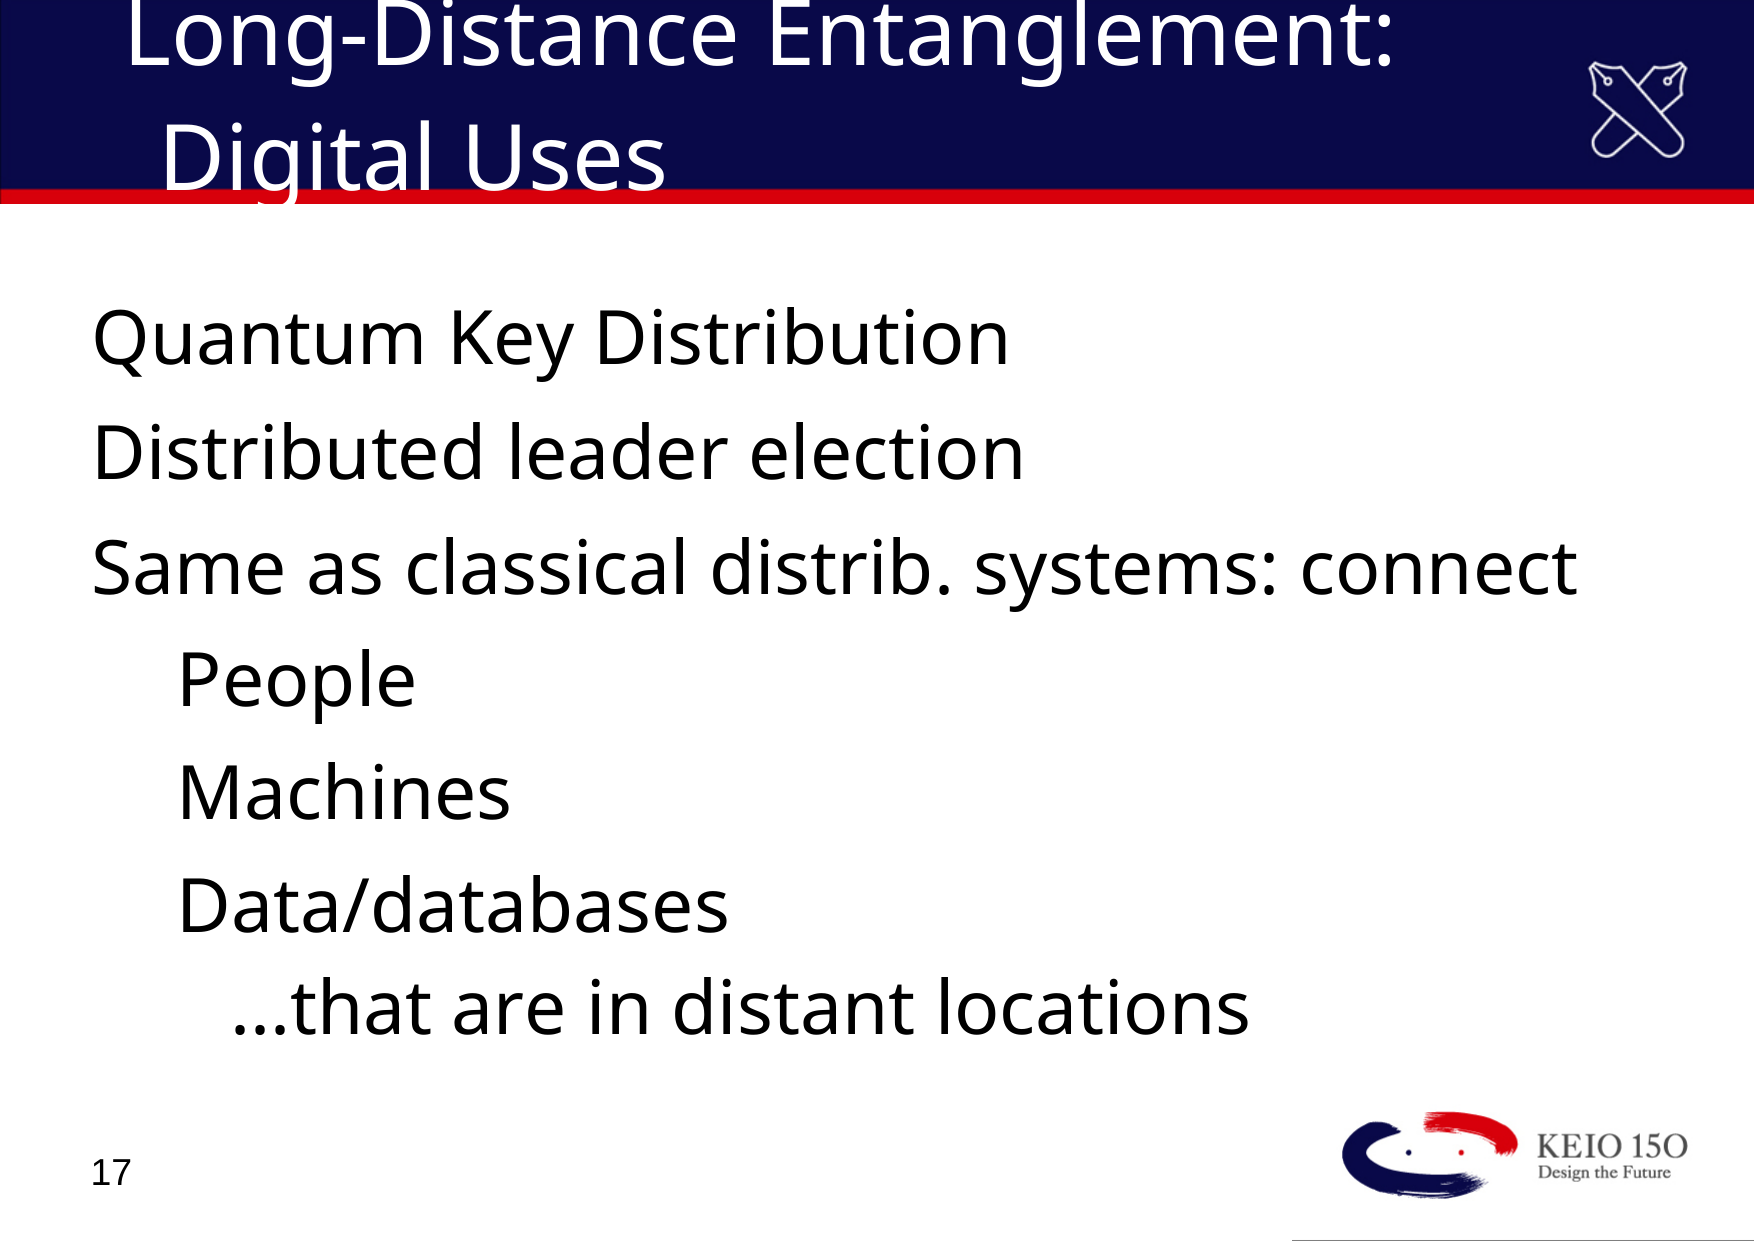

# Long-Distance Entanglement: Digital Uses
Quantum Key Distribution
Distributed leader election
Same as classical distrib. systems: connect
People
Machines
Data/databases
...that are in distant locations
17